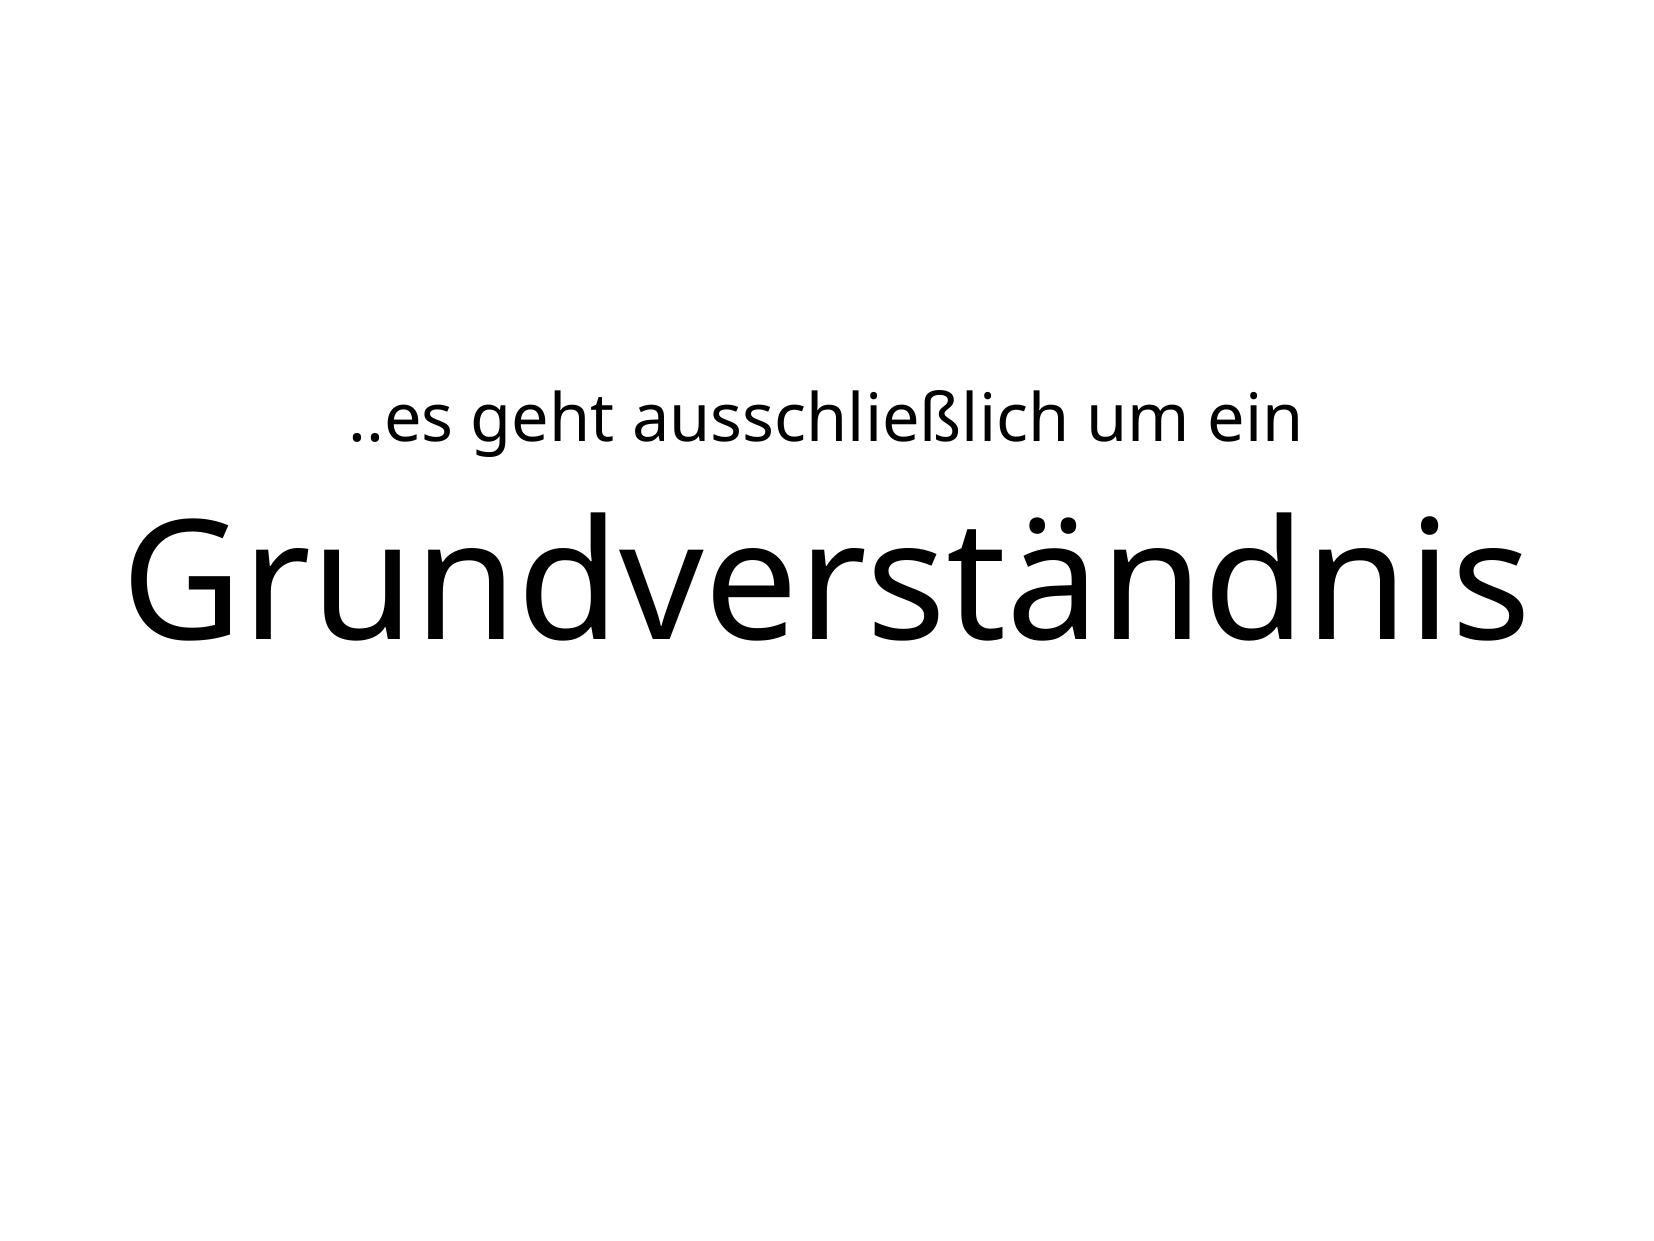

# ..es geht ausschließlich um ein
Grundverständnis